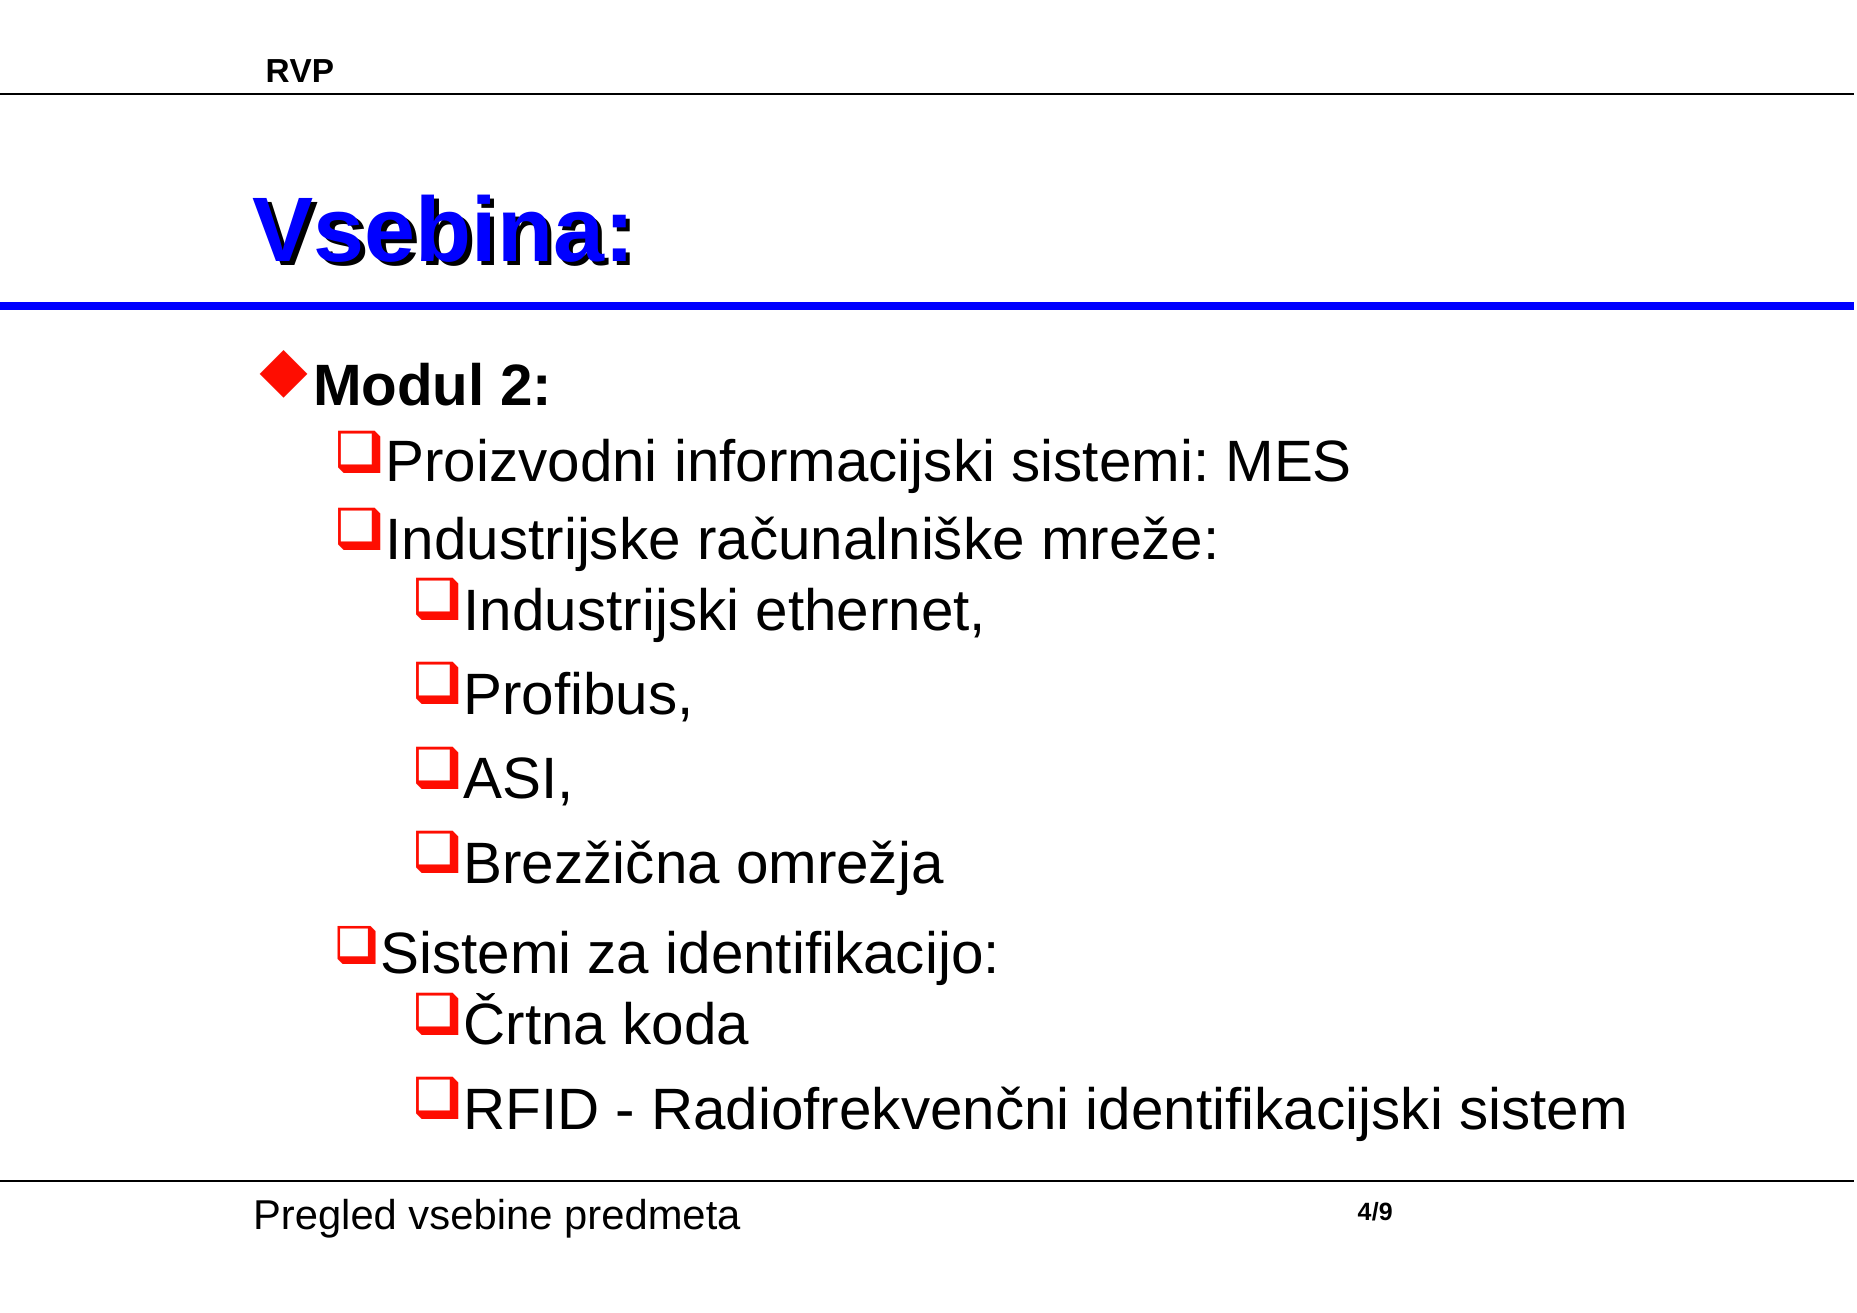

# Vsebina:
Modul 2:
Proizvodni informacijski sistemi: MES
Industrijske računalniške mreže:
Industrijski ethernet,
Profibus,
ASI,
Brezžična omrežja
Sistemi za identifikacijo:
Črtna koda
RFID - Radiofrekvenčni identifikacijski sistem